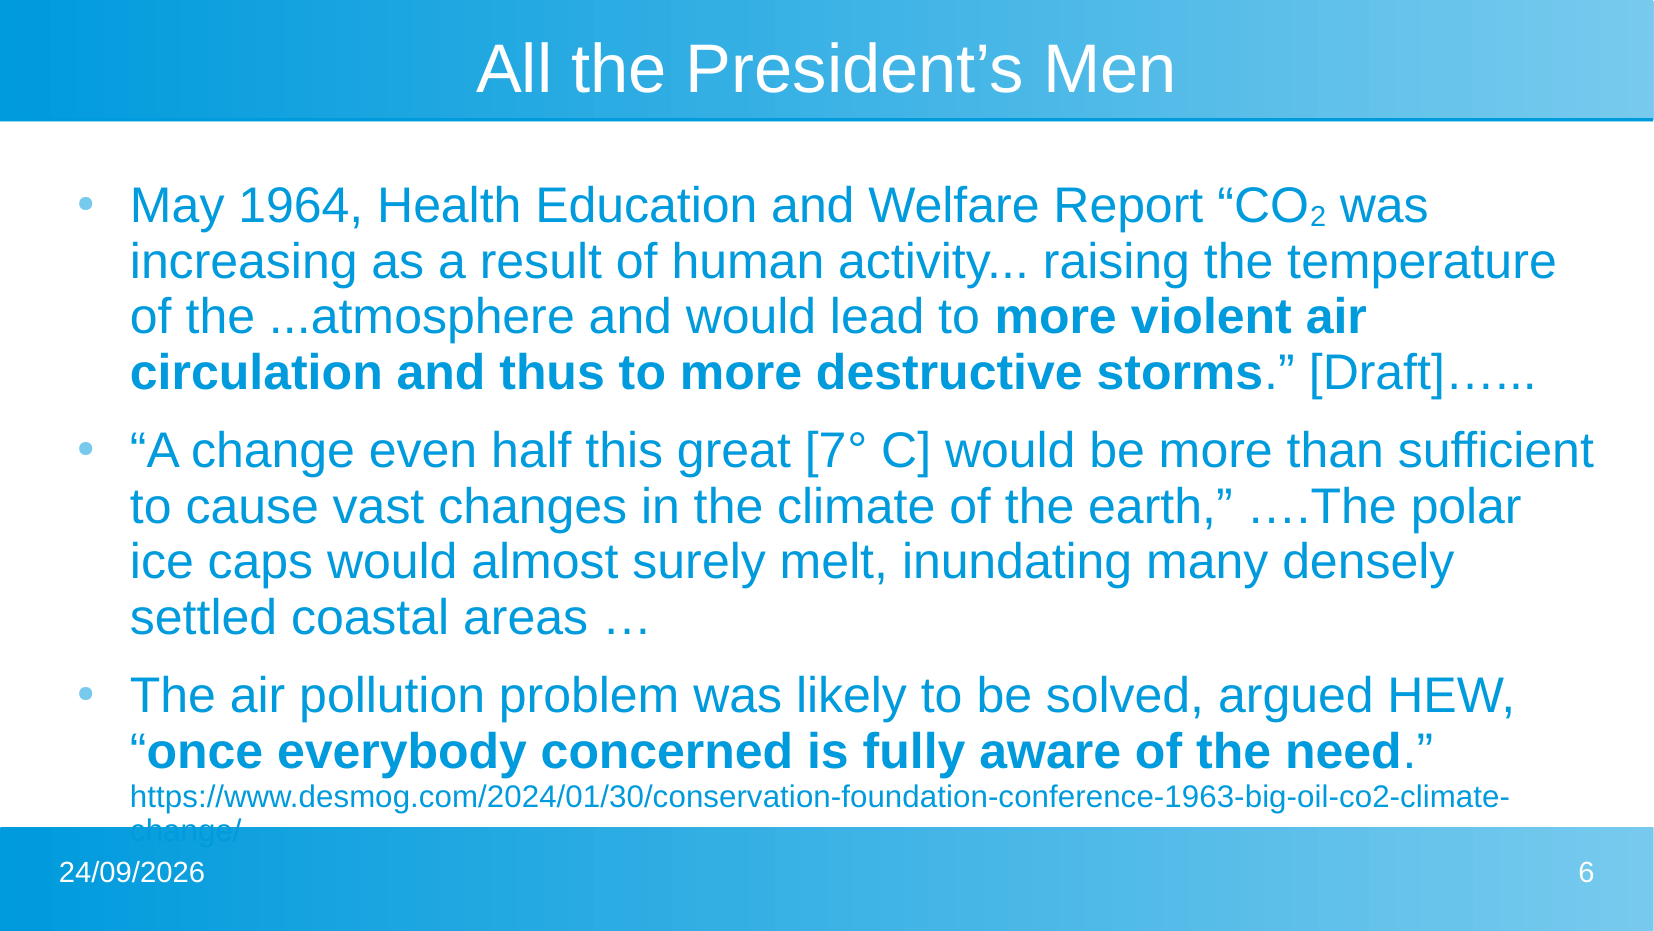

# All the President’s Men
May 1964, Health Education and Welfare Report “CO2 was increasing as a result of human activity... raising the temperature of the ...atmosphere and would lead to more violent air circulation and thus to more destructive storms.” [Draft]…...
“A change even half this great [7° C] would be more than sufficient to cause vast changes in the climate of the earth,” ….The polar ice caps would almost surely melt, inundating many densely settled coastal areas …
The air pollution problem was likely to be solved, argued HEW, “once everybody concerned is fully aware of the need.” https://www.desmog.com/2024/01/30/conservation-foundation-conference-1963-big-oil-co2-climate-change/
6